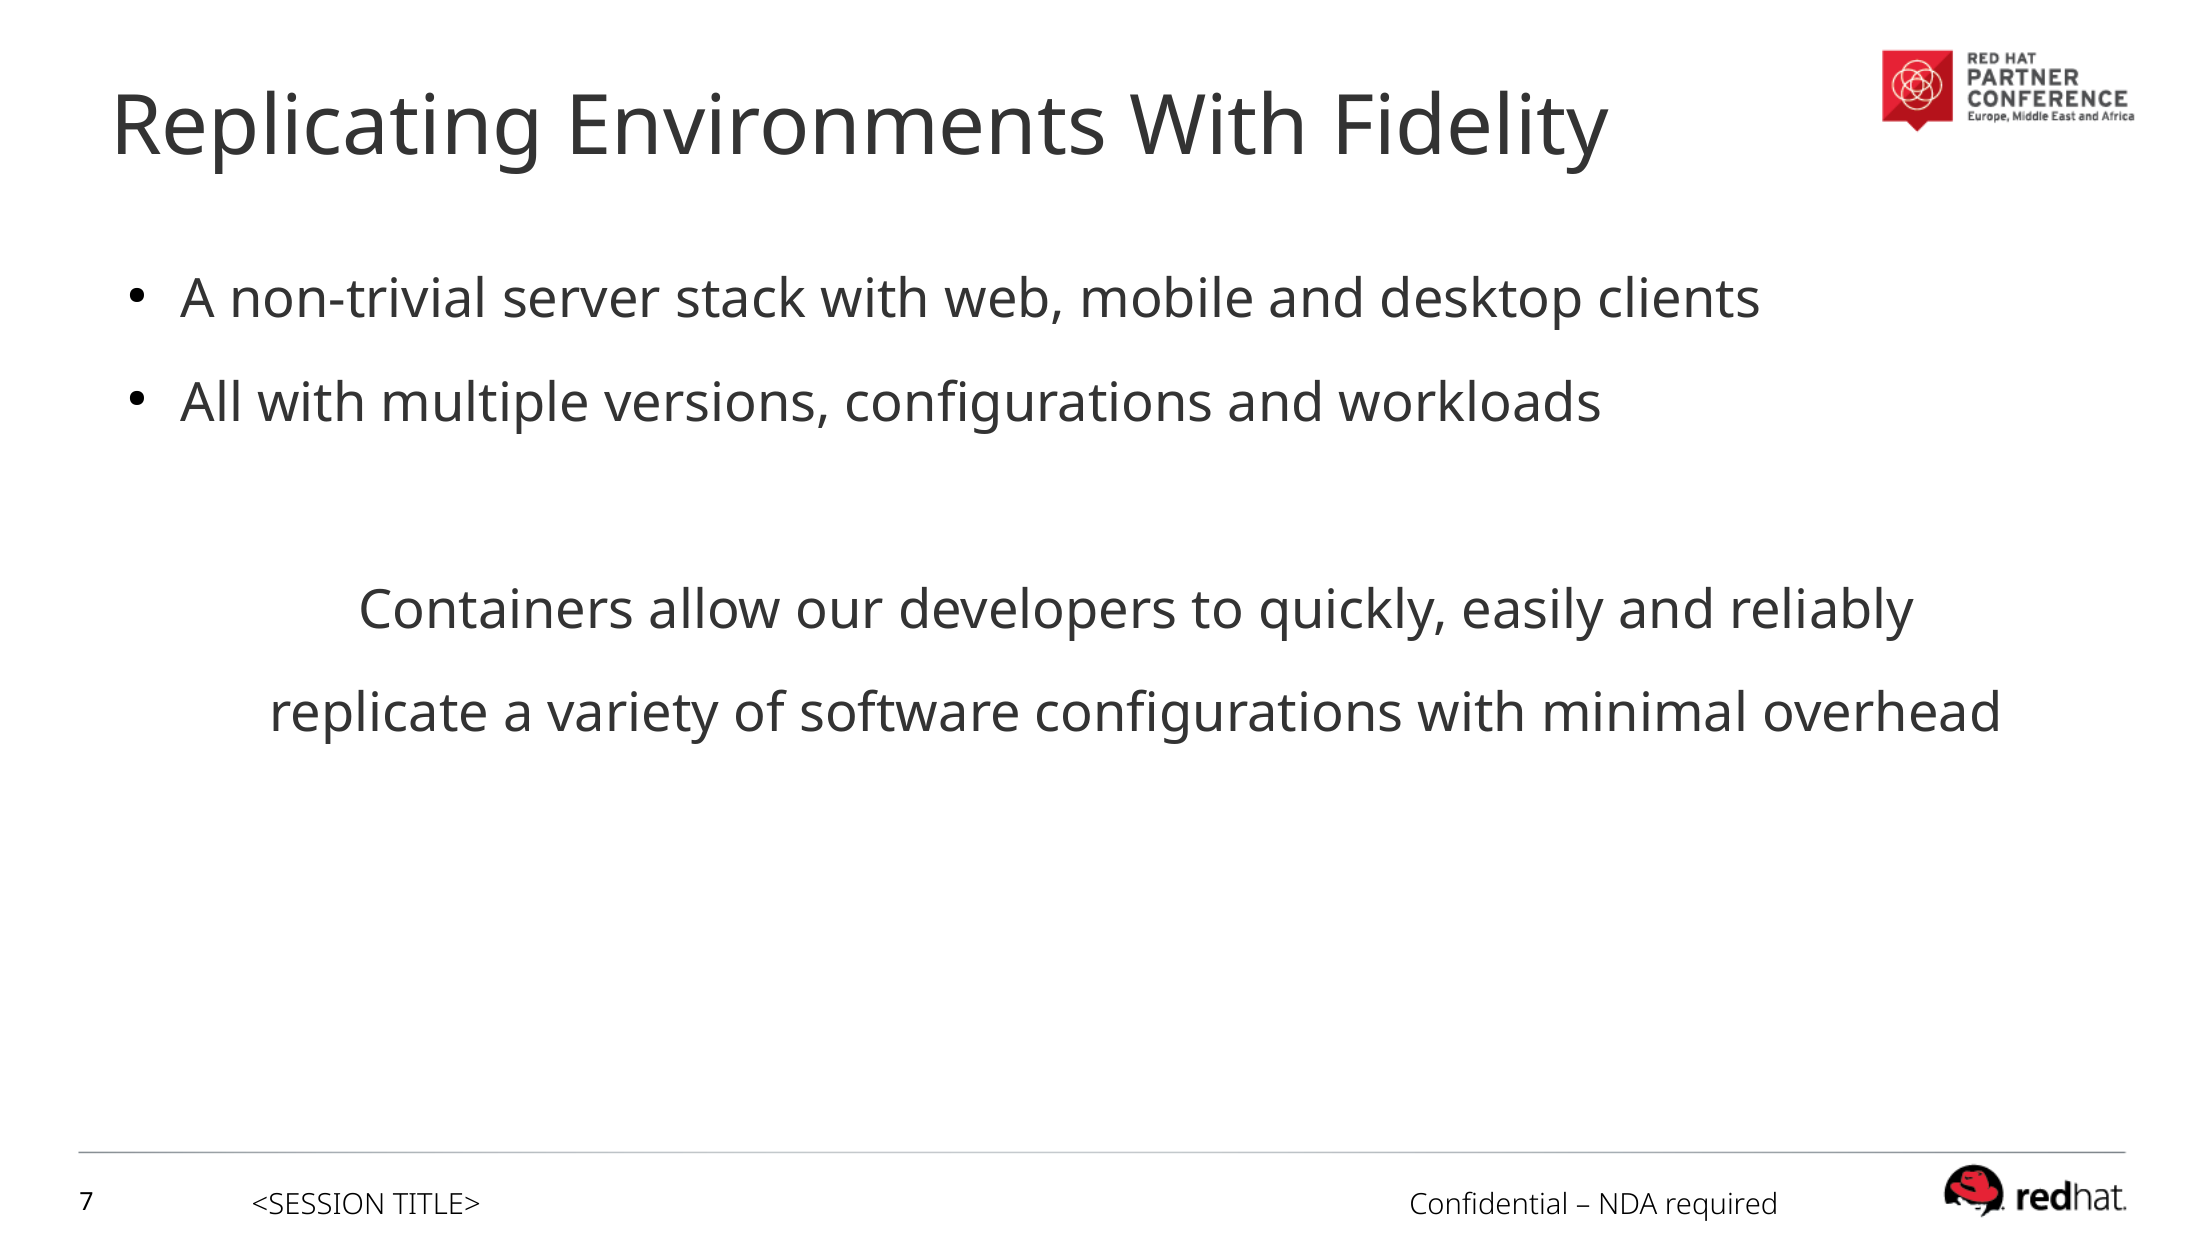

Replicating Environments With Fidelity
# A non-trivial server stack with web, mobile and desktop clients
All with multiple versions, configurations and workloads
Containers allow our developers to quickly, easily and reliably
replicate a variety of software configurations with minimal overhead